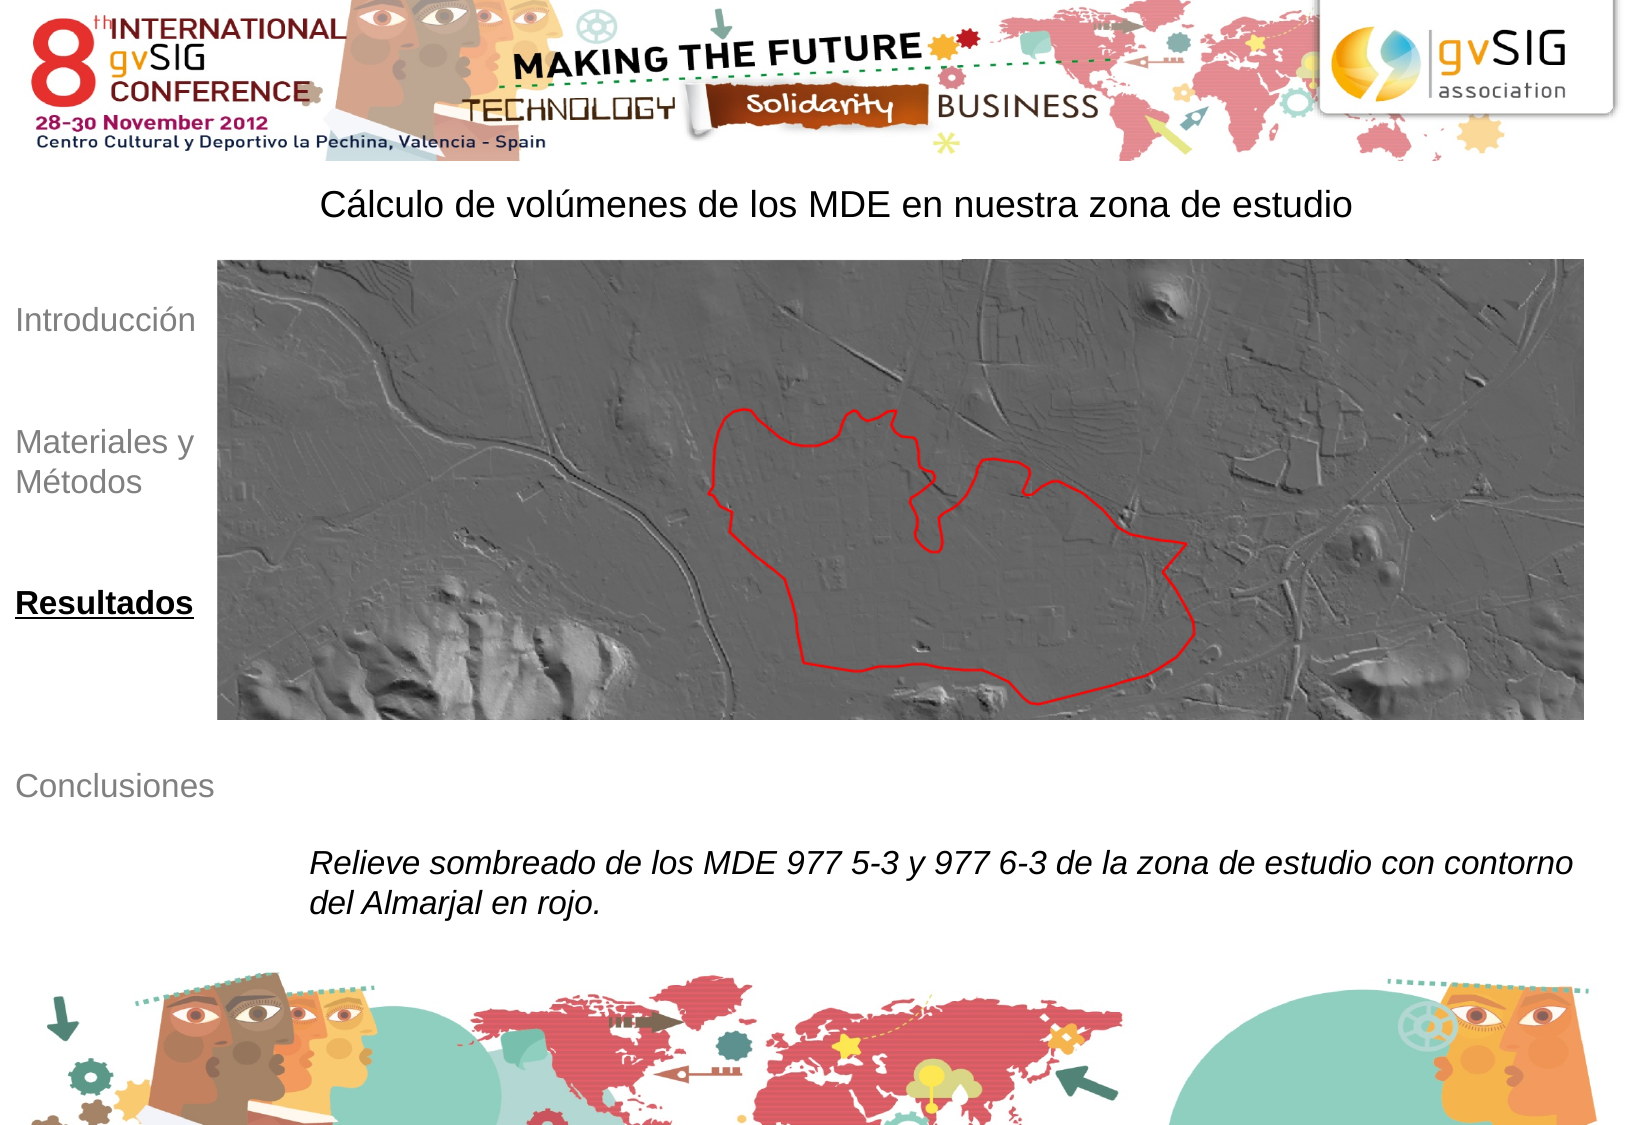

Cálculo de volúmenes de los MDE en nuestra zona de estudio
Introducción
Materiales y Métodos
Resultados
Conclusiones
Relieve sombreado de los MDE 977 5-3 y 977 6-3 de la zona de estudio con contorno del Almarjal en rojo.
Fig. 2. Georreferenciación del plano del siglo XIX
Fig. 3. Georreferenciación del plano del siglo XVIII
Fig. 2. Georreferenciación del plano del siglo XIX
Fig. 3. Georreferenciación del plano del siglo XVIII
Fig. 5. Georreferenciación del plano del siglo III a. C.
Fig. 4. Georreferenciación del plano del siglo XVI
Fig. 5. Georreferenciación del plano del siglo III a. C.
Fig. 4. Georreferenciación del plano del siglo XVI